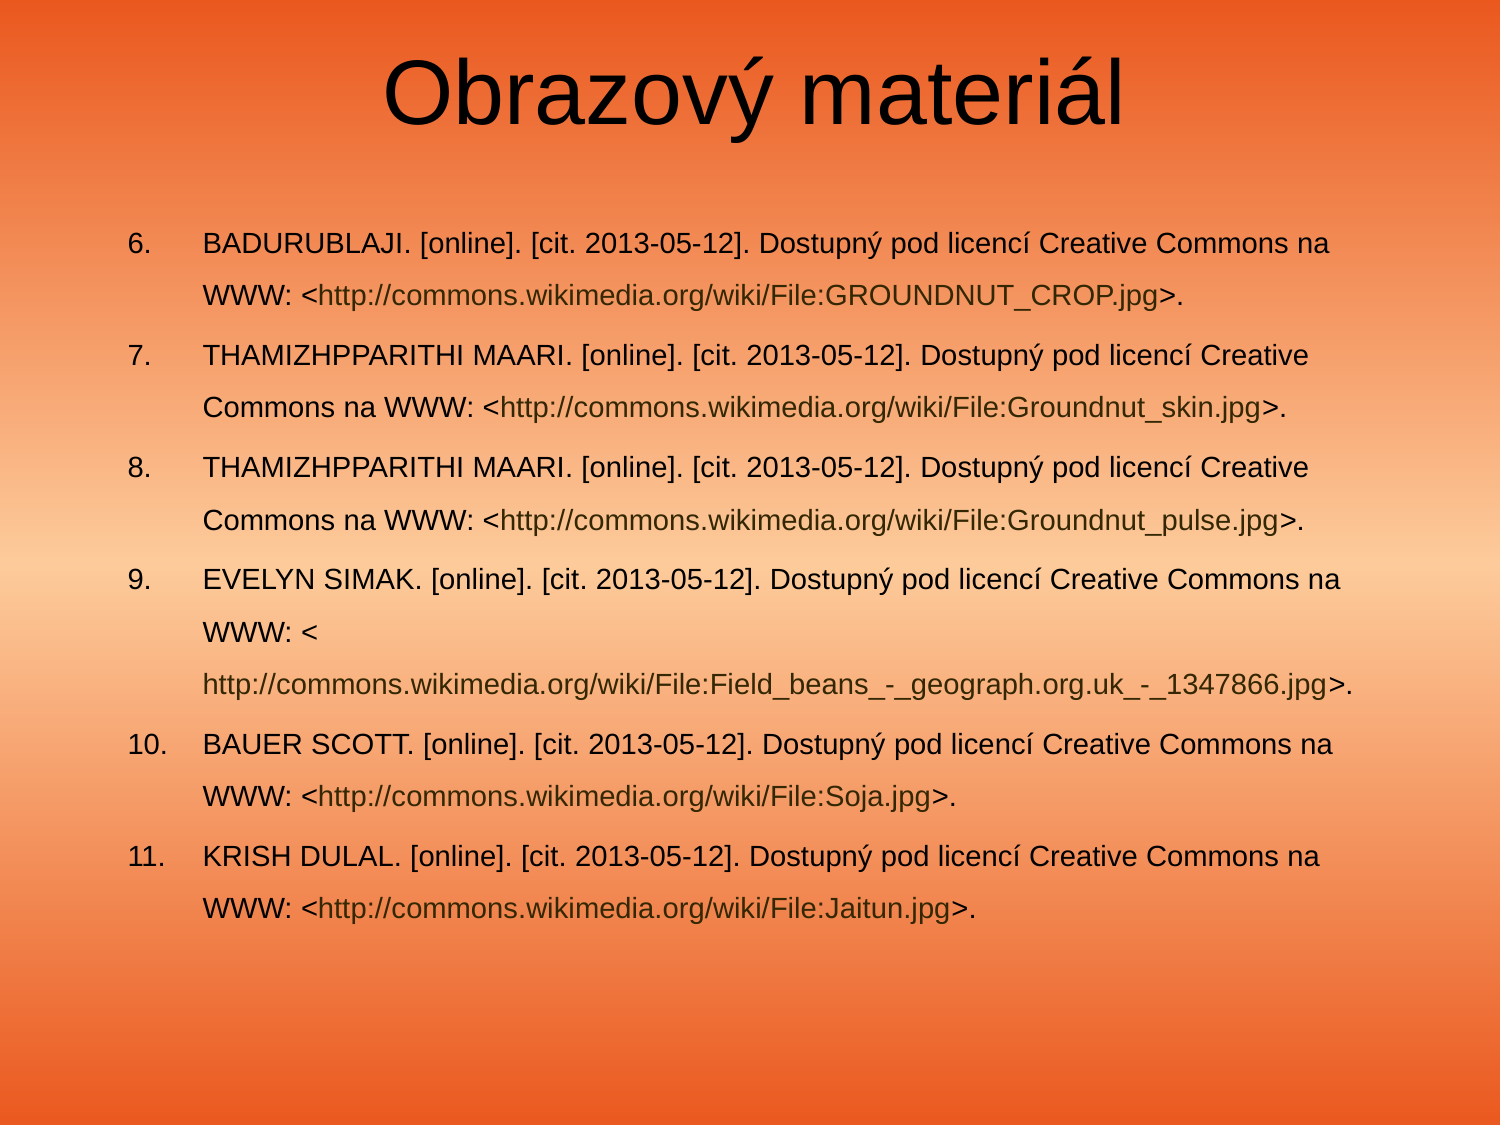

# Obrazový materiál
6.	BADURUBLAJI. [online]. [cit. 2013-05-12]. Dostupný pod licencí Creative Commons na WWW: <http://commons.wikimedia.org/wiki/File:GROUNDNUT_CROP.jpg>.
THAMIZHPPARITHI MAARI. [online]. [cit. 2013-05-12]. Dostupný pod licencí Creative Commons na WWW: ˂http://commons.wikimedia.org/wiki/File:Groundnut_skin.jpg˃.
THAMIZHPPARITHI MAARI. [online]. [cit. 2013-05-12]. Dostupný pod licencí Creative Commons na WWW: ˂http://commons.wikimedia.org/wiki/File:Groundnut_pulse.jpg˃.
9.	EVELYN SIMAK. [online]. [cit. 2013-05-12]. Dostupný pod licencí Creative Commons na WWW: ˂http://commons.wikimedia.org/wiki/File:Field_beans_-_geograph.org.uk_-_1347866.jpg˃.
10.	BAUER SCOTT. [online]. [cit. 2013-05-12]. Dostupný pod licencí Creative Commons na WWW: ˂http://commons.wikimedia.org/wiki/File:Soja.jpg˃.
11.	KRISH DULAL. [online]. [cit. 2013-05-12]. Dostupný pod licencí Creative Commons na WWW: ˂http://commons.wikimedia.org/wiki/File:Jaitun.jpg˃.